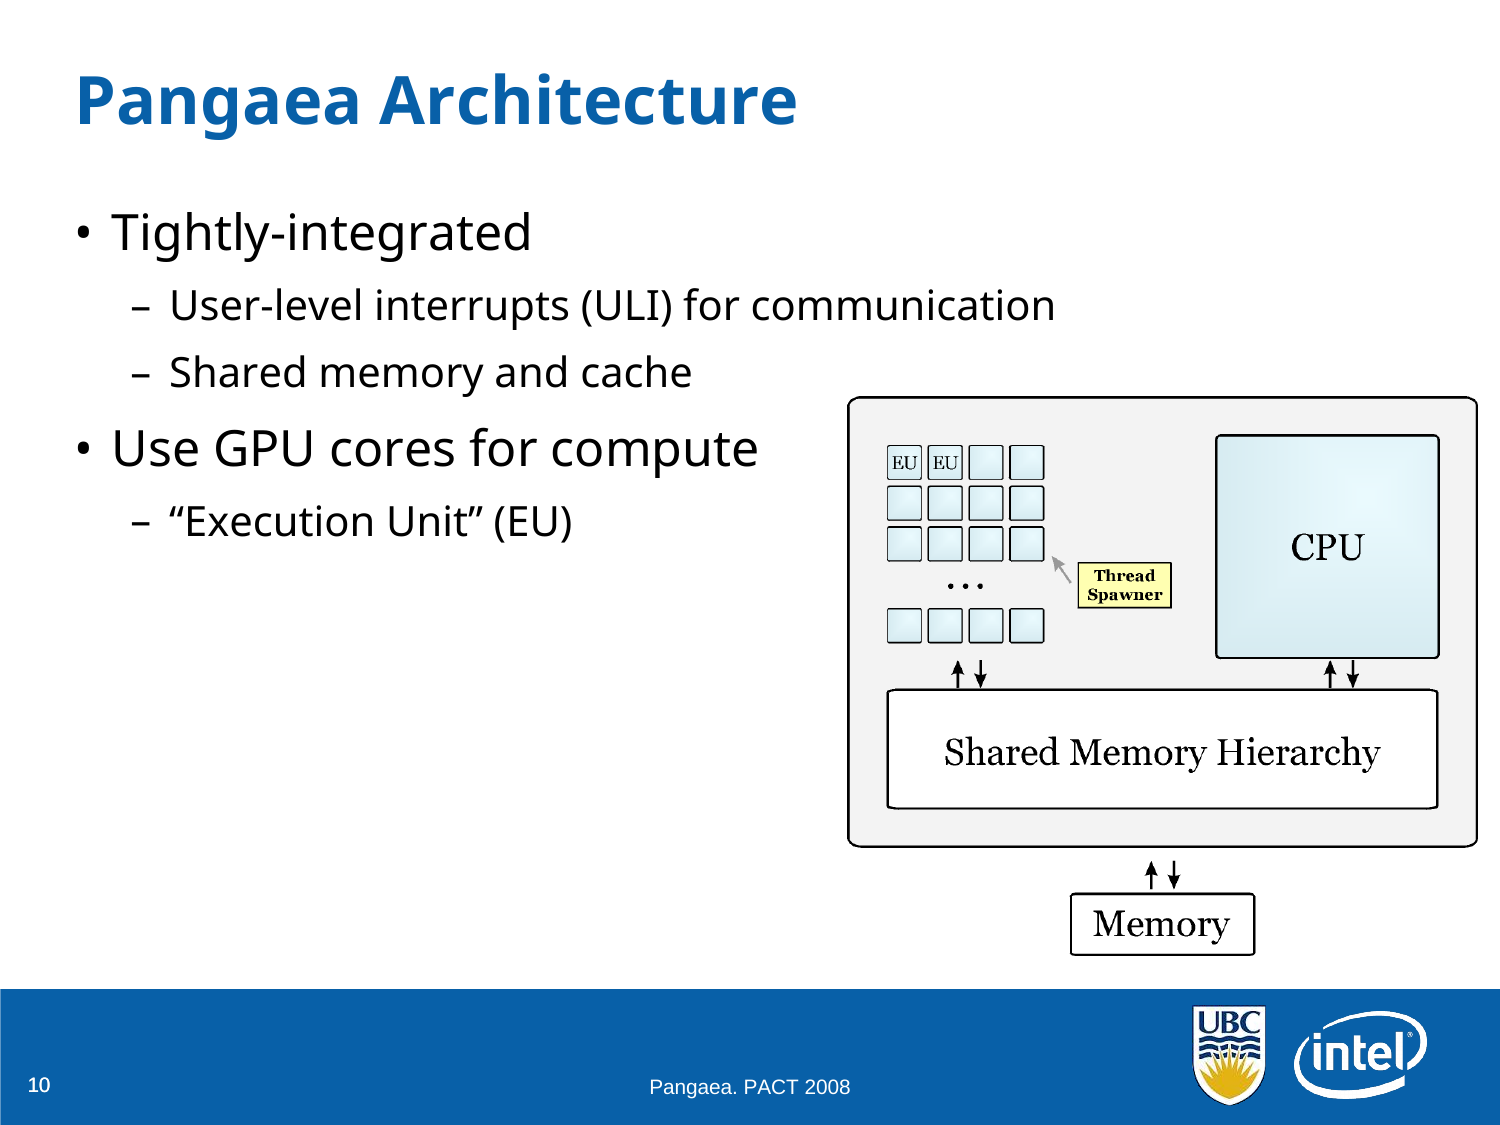

# Pangaea Architecture
Tightly-integrated
User-level interrupts (ULI) for communication
Shared memory and cache
Use GPU cores for compute
“Execution Unit” (EU)